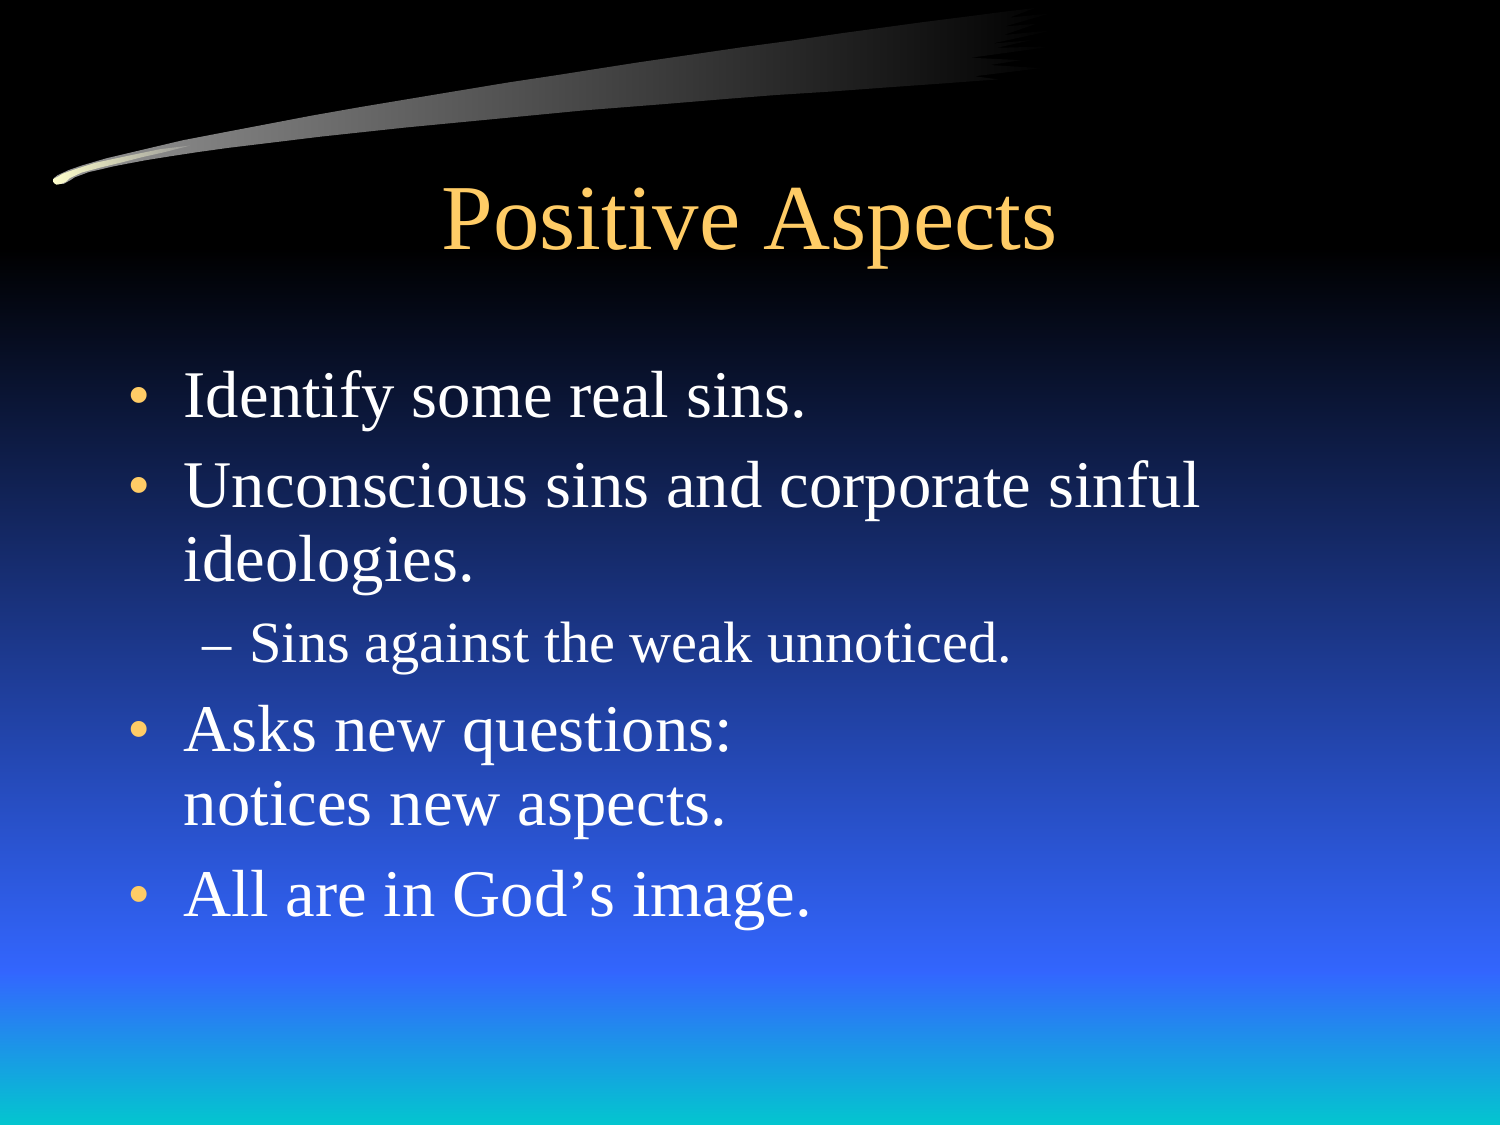

# Positive Aspects
Identify some real sins.
Unconscious sins and corporate sinful ideologies.
Sins against the weak unnoticed.
Asks new questions:
notices new aspects.
All are in God’s image.